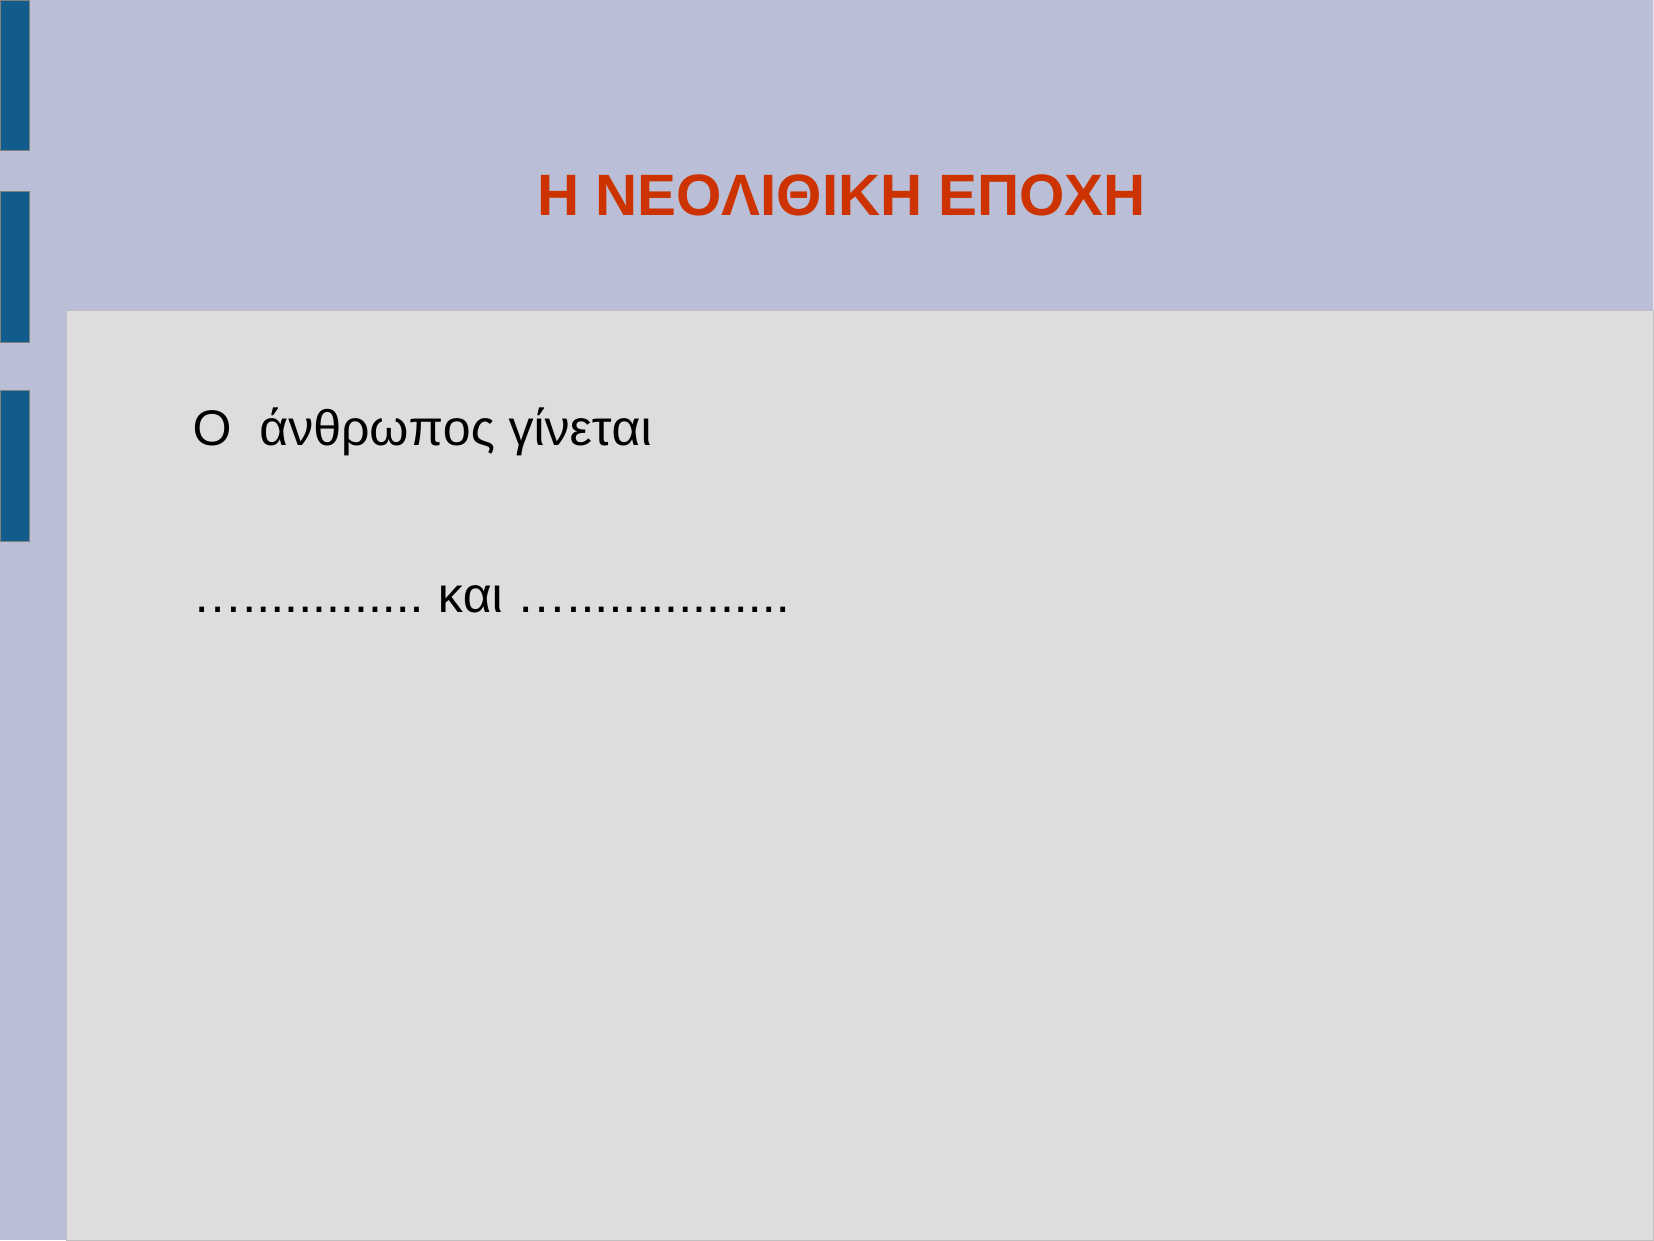

# Η ΝΕΟΛIΘIΚΗ ΕΠΟΧΗ
Ο άνθρωπος γίνεται
…............. και …................